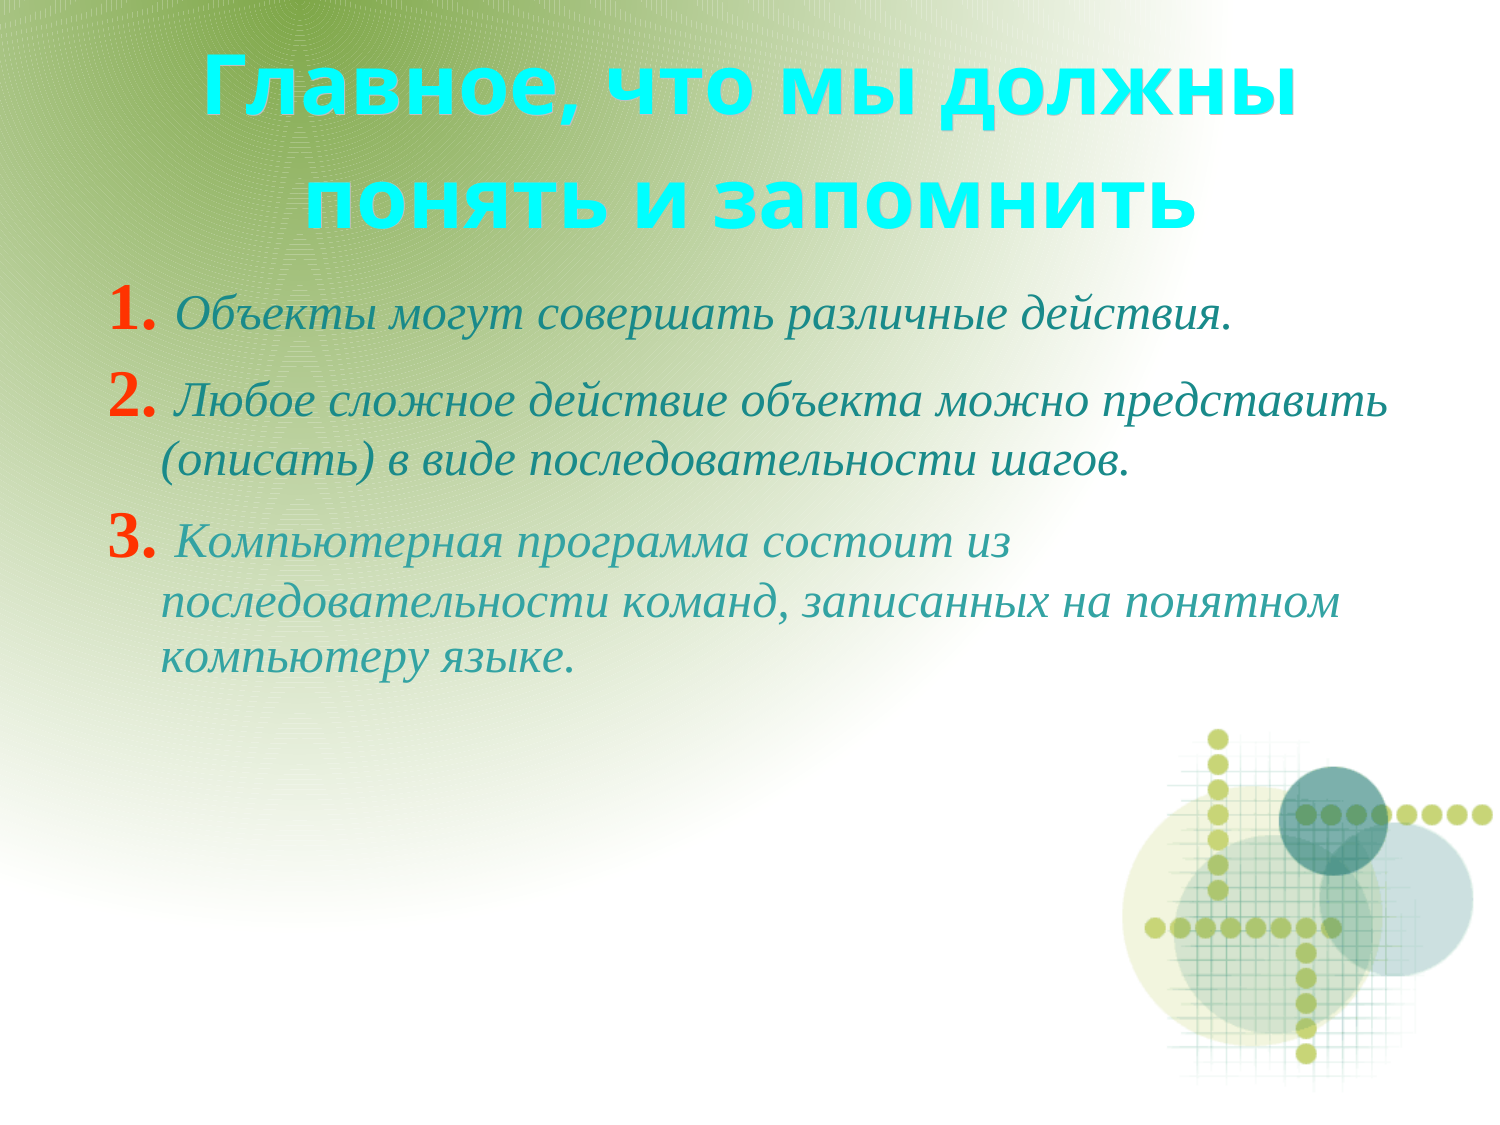

# Главное, что мы должны понять и запомнить
1. Объекты могут совершать различные действия.
2. Любое сложное действие объекта можно представить (описать) в виде последовательности шагов.
3. Компьютерная программа состоит из последовательности команд, записанных на понятном компьютеру языке.